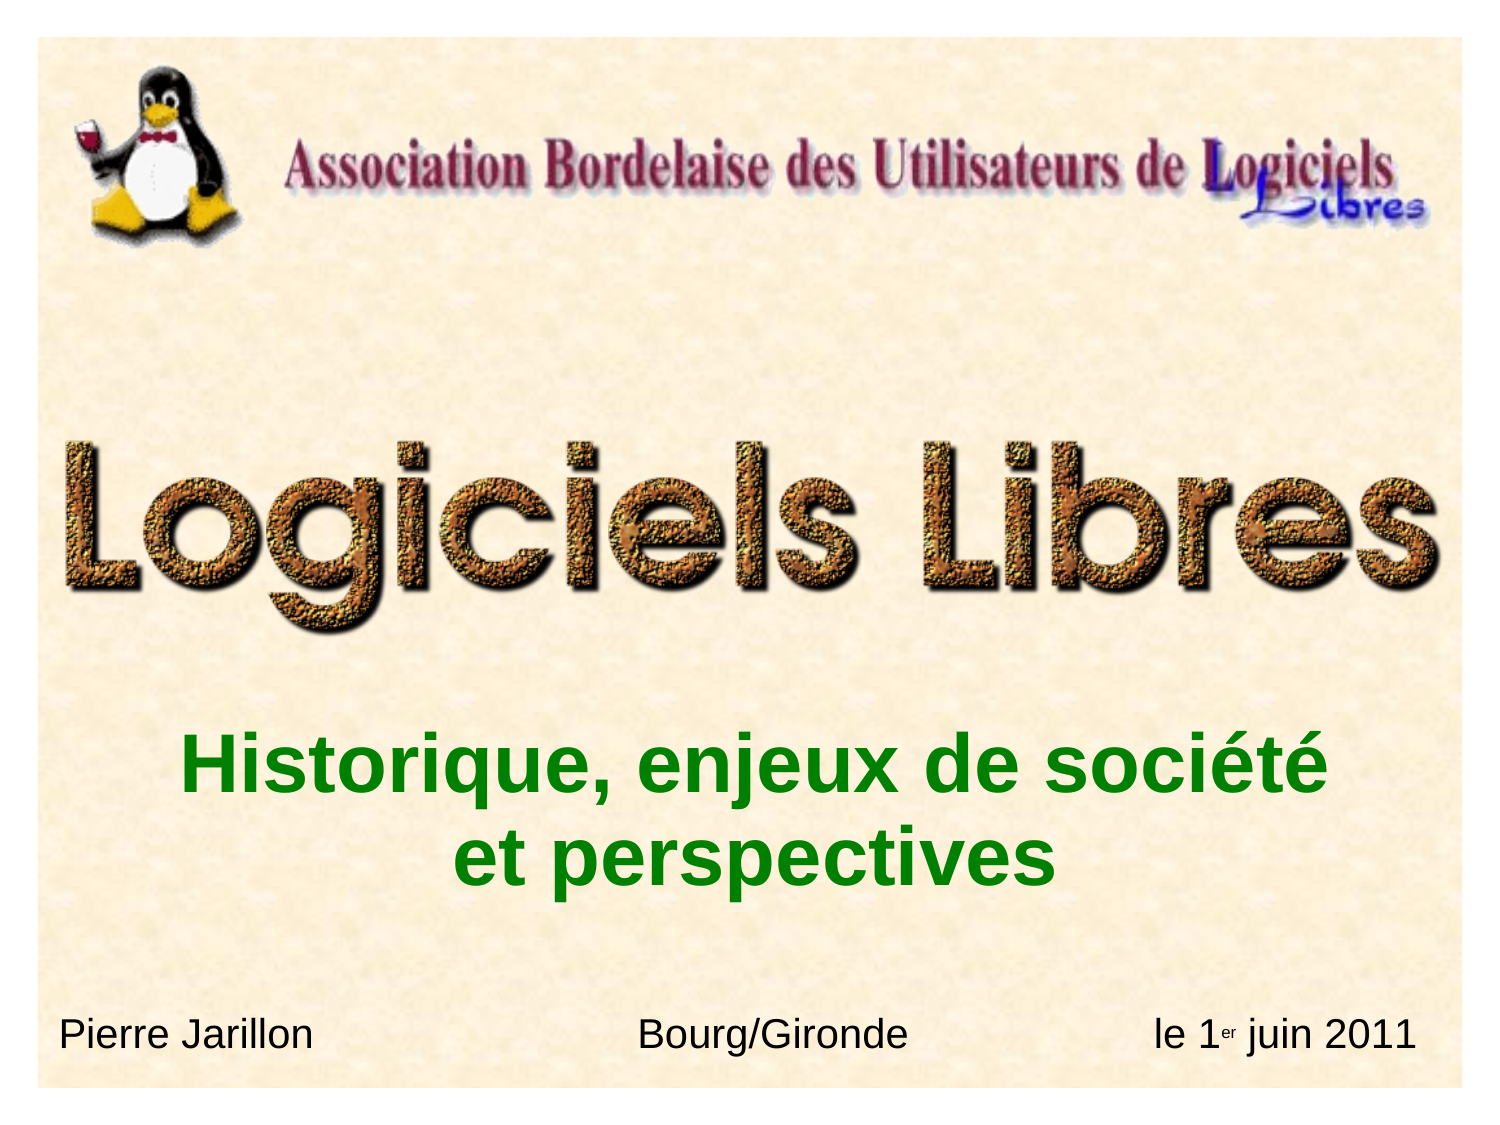

Historique, enjeux de société
et perspectives
Pierre Jarillon 					Bourg/Gironde				le 1er juin 2011